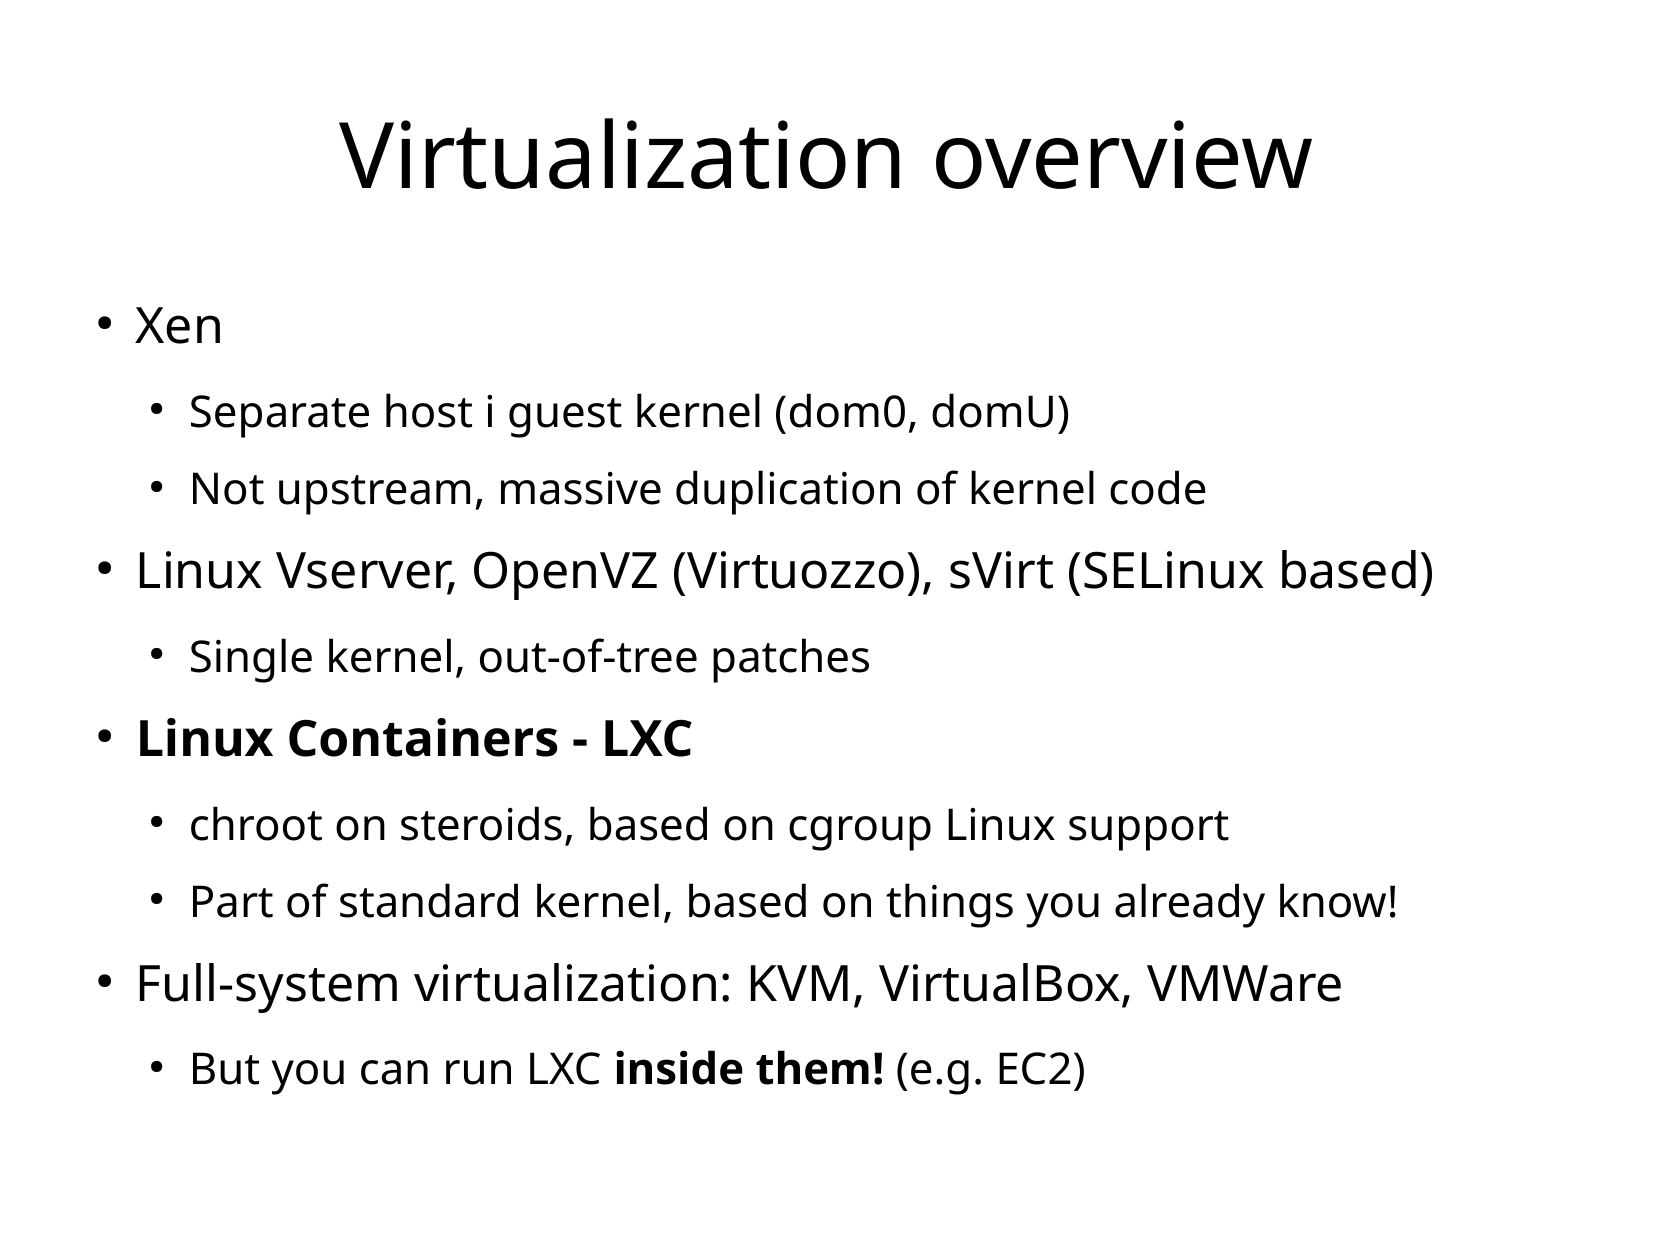

# Virtualization overview
Xen
Separate host i guest kernel (dom0, domU)
Not upstream, massive duplication of kernel code
Linux Vserver, OpenVZ (Virtuozzo), sVirt (SELinux based)
Single kernel, out-of-tree patches
Linux Containers - LXC
chroot on steroids, based on cgroup Linux support
Part of standard kernel, based on things you already know!
Full-system virtualization: KVM, VirtualBox, VMWare
But you can run LXC inside them! (e.g. EC2)